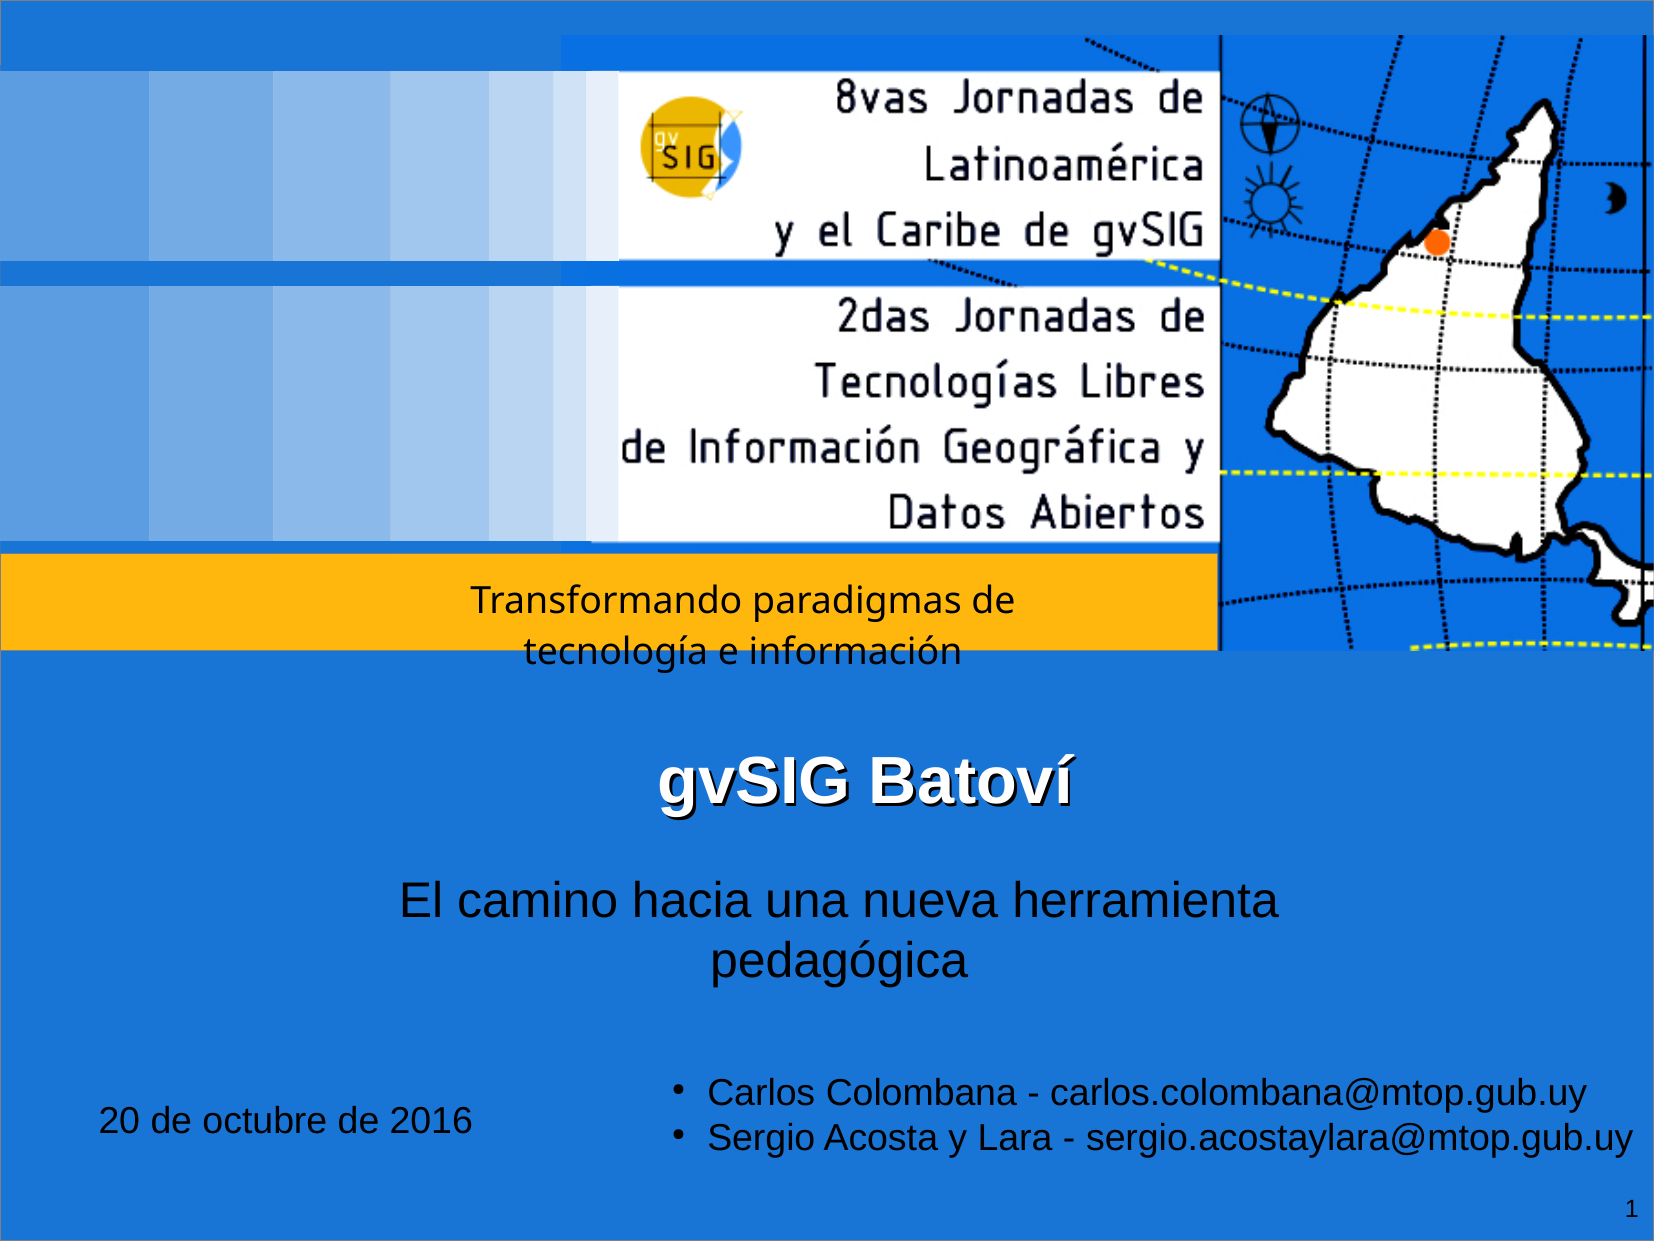

# gvSIG Batoví
El camino hacia una nueva herramienta pedagógica
Carlos Colombana - carlos.colombana@mtop.gub.uy
Sergio Acosta y Lara - sergio.acostaylara@mtop.gub.uy
20 de octubre de 2016